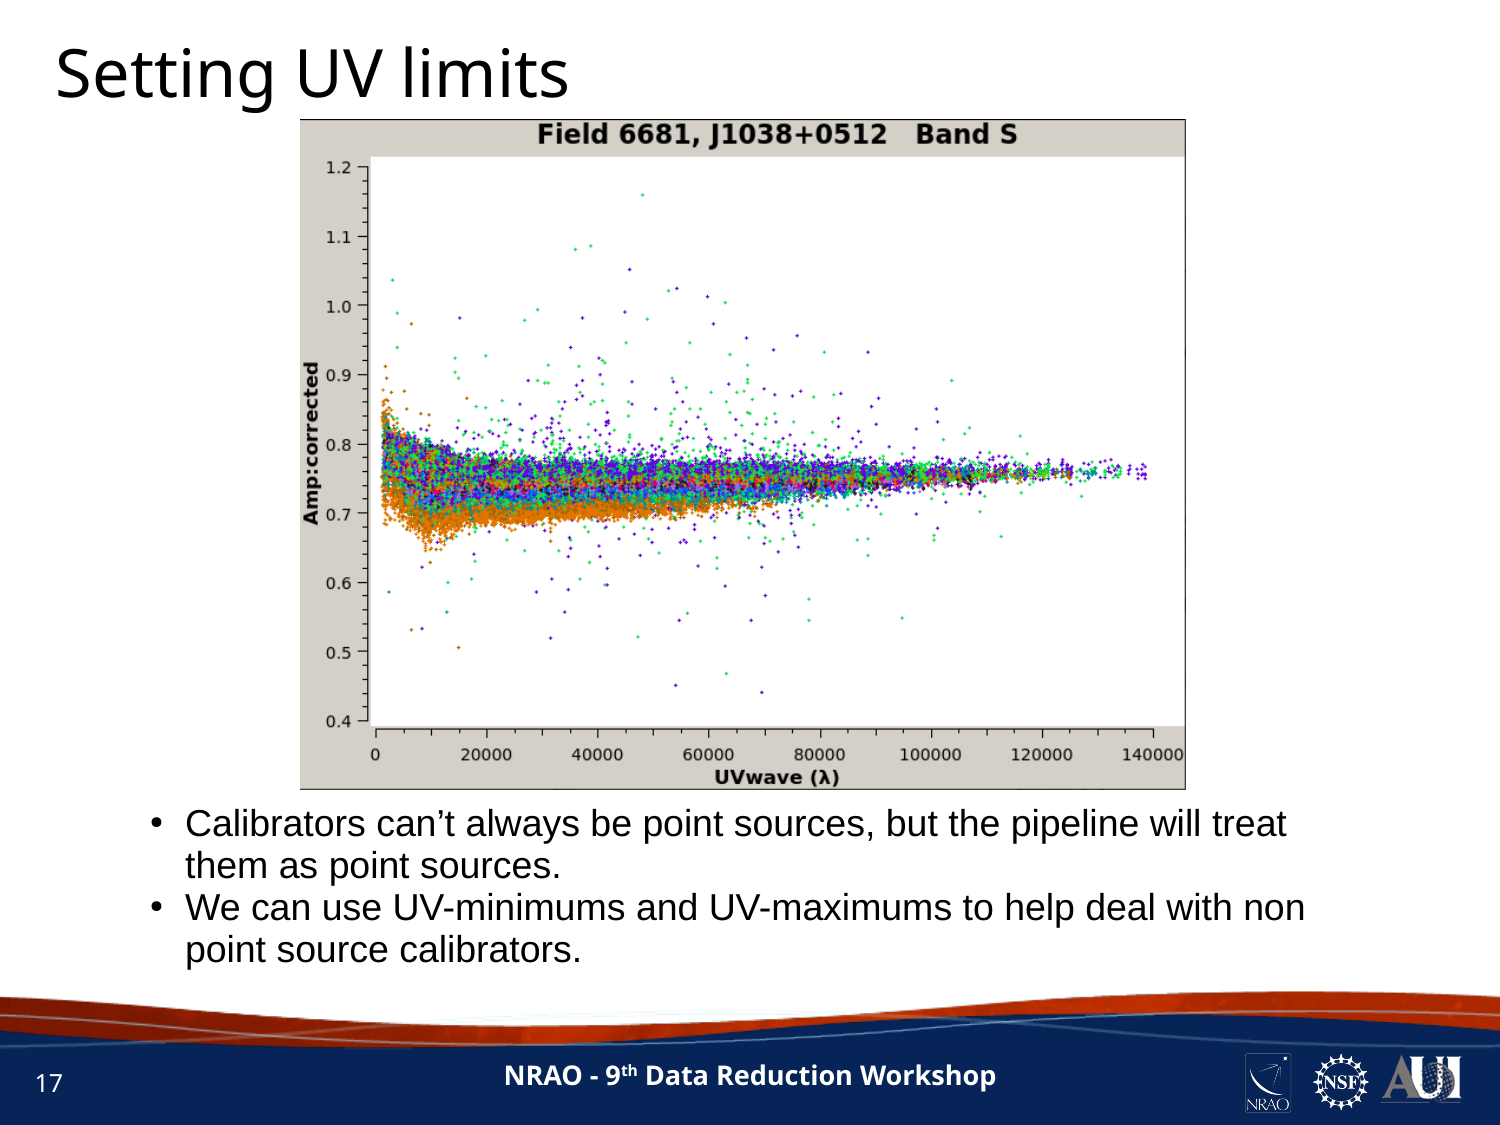

# Setting UV limits
Calibrators can’t always be point sources, but the pipeline will treat them as point sources.
We can use UV-minimums and UV-maximums to help deal with non point source calibrators.